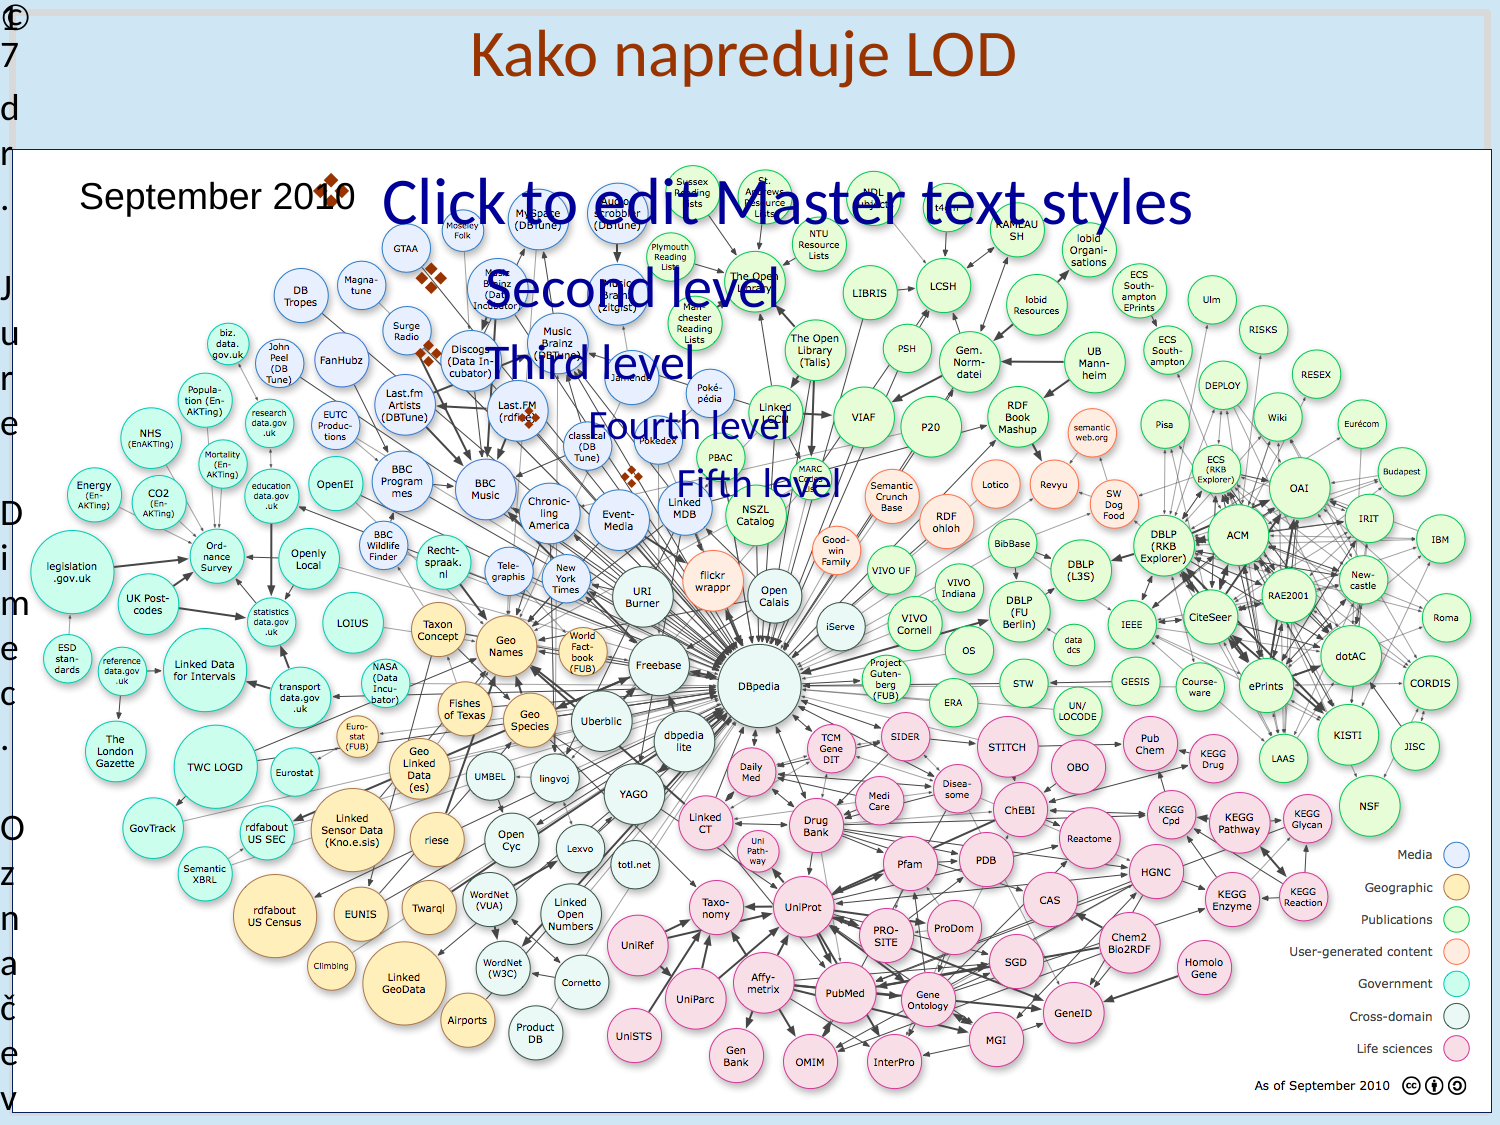

© dr. Jure Dimec. Označevalni jeziki 3 (2012 / 13). Povezovanje dejstev.
# Kako napreduje LOD
Click to edit Master text styles
Second level
Third level
Fourth level
Fifth level
September 2010